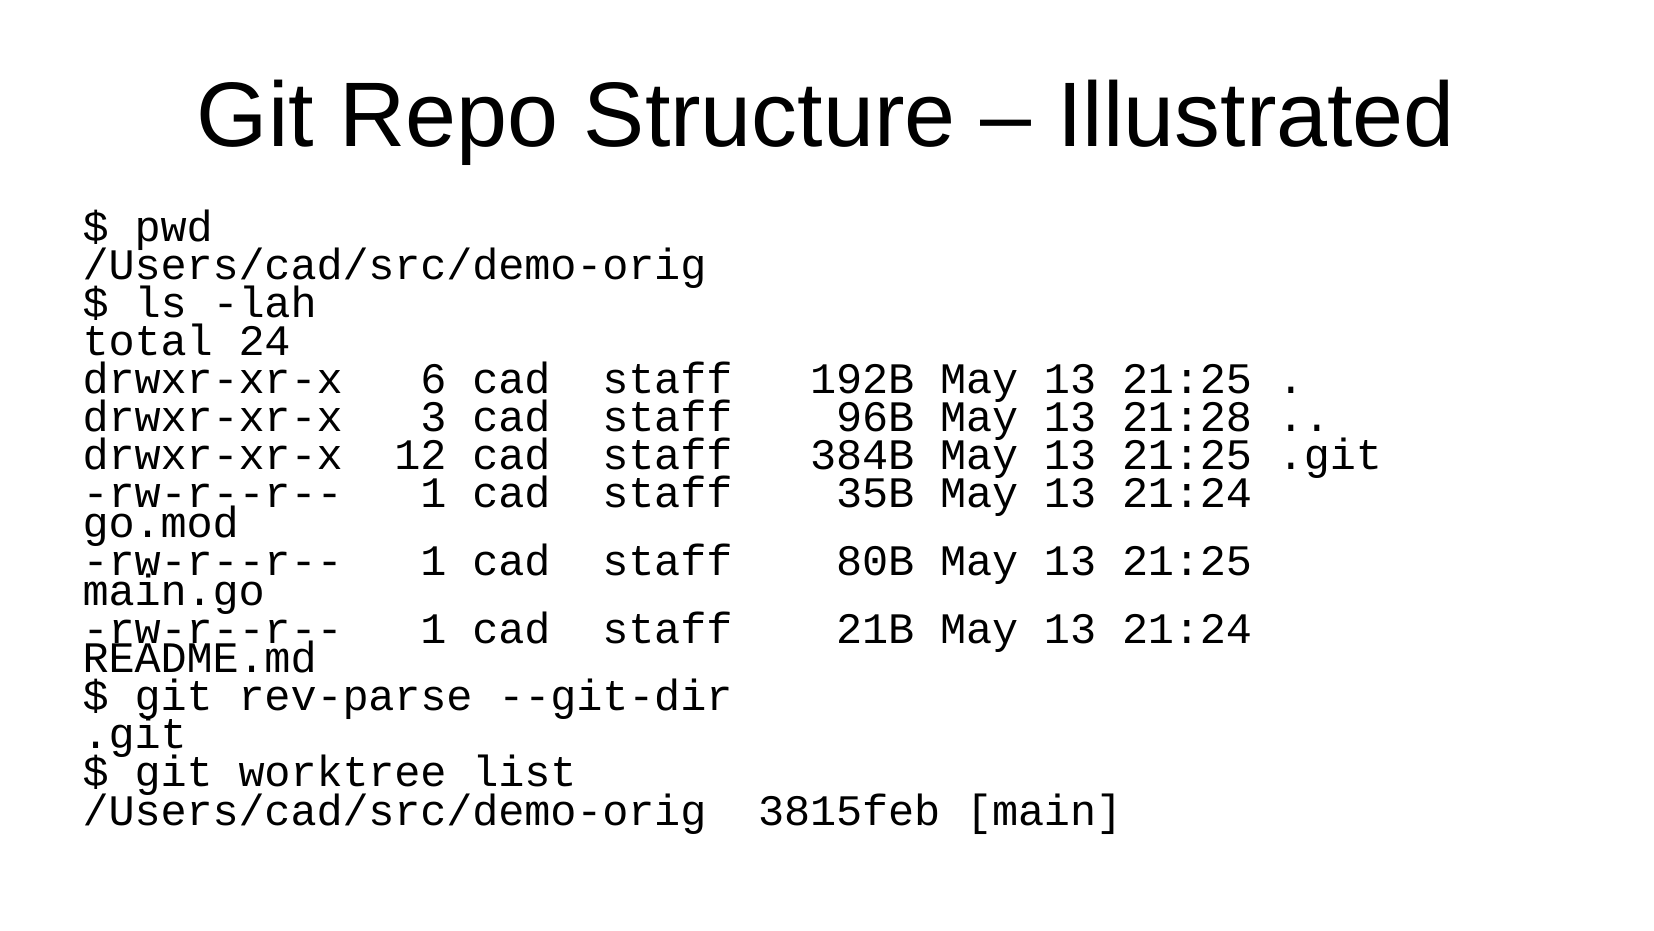

# Git Repo Structure – Illustrated
$ pwd
/Users/cad/src/demo-orig
$ ls -lah
total 24
drwxr-xr-x 6 cad staff 192B May 13 21:25 .
drwxr-xr-x 3 cad staff 96B May 13 21:28 ..
drwxr-xr-x 12 cad staff 384B May 13 21:25 .git
-rw-r--r-- 1 cad staff 35B May 13 21:24 go.mod
-rw-r--r-- 1 cad staff 80B May 13 21:25 main.go
-rw-r--r-- 1 cad staff 21B May 13 21:24 README.md
$ git rev-parse --git-dir
.git
$ git worktree list
/Users/cad/src/demo-orig 3815feb [main]